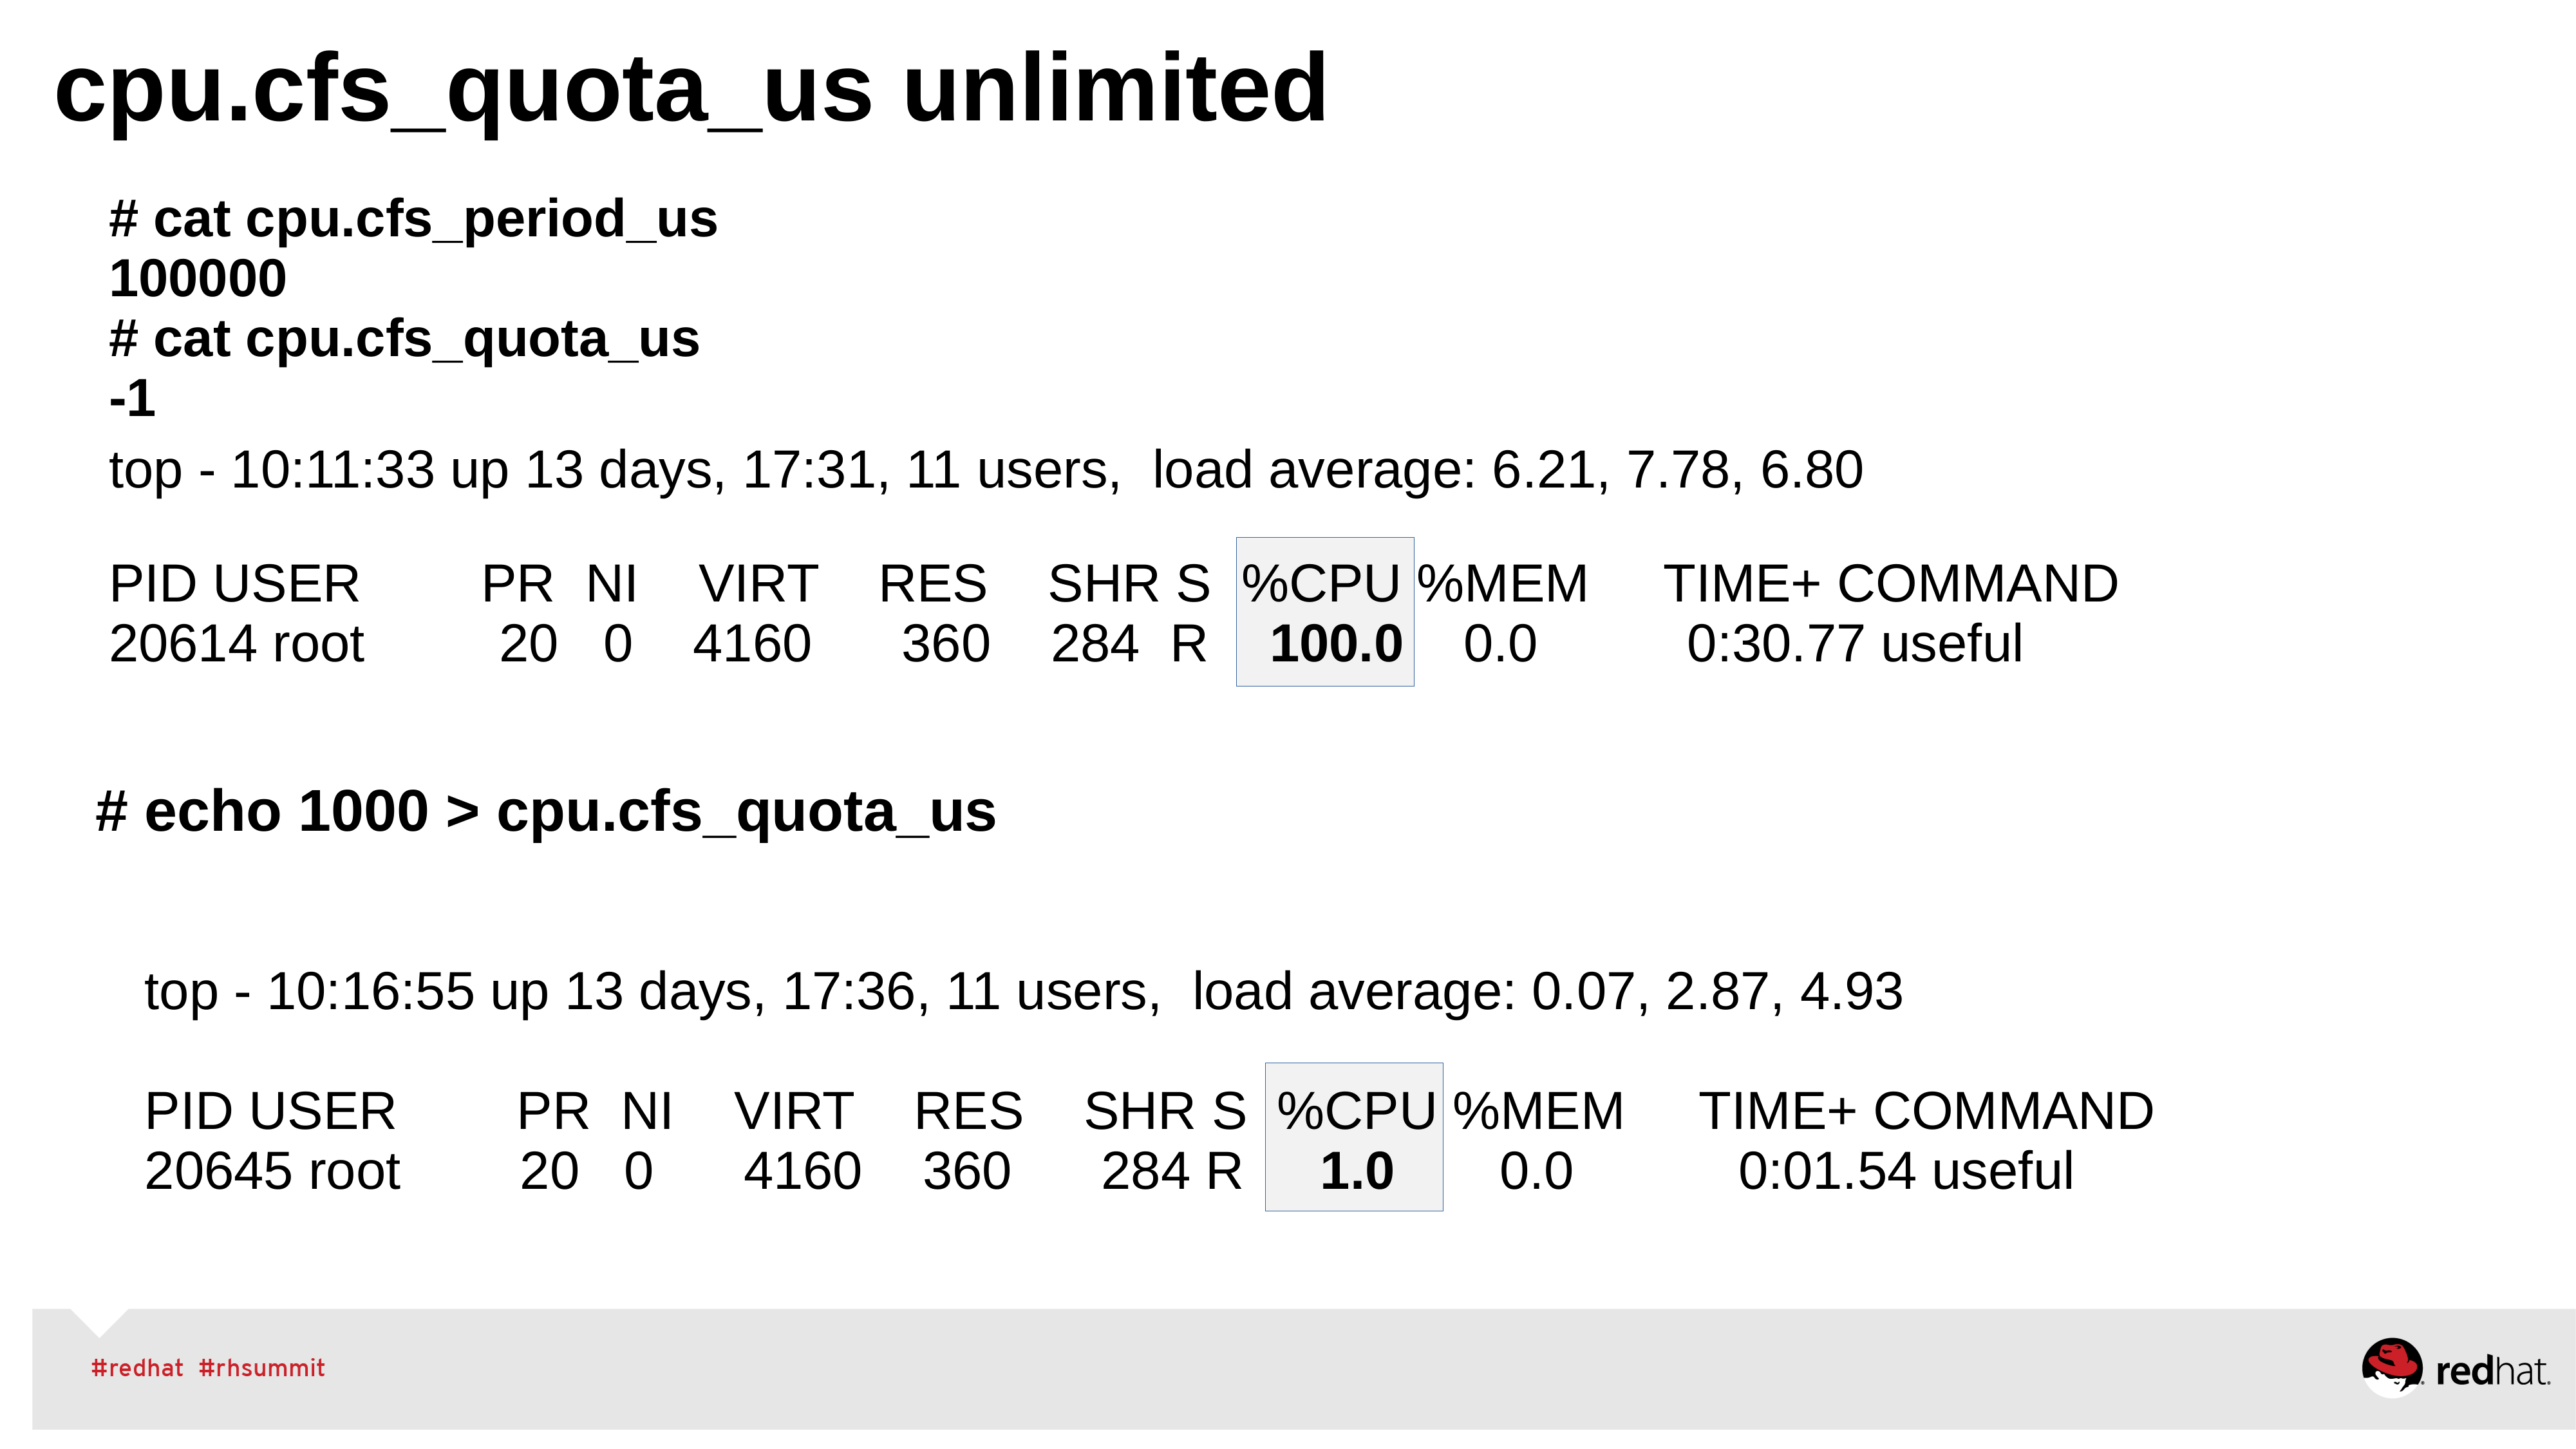

cpu.cfs_quota_us unlimited
#
# cat cpu.cfs_period_us
100000
# cat cpu.cfs_quota_us
-1
top - 10:11:33 up 13 days, 17:31, 11 users, load average: 6.21, 7.78, 6.80
PID USER PR NI VIRT RES SHR S %CPU %MEM TIME+ COMMAND
20614 root 20 0 4160 360 284 R 100.0 0.0 0:30.77 useful
# echo 1000 > cpu.cfs_quota_us
top - 10:16:55 up 13 days, 17:36, 11 users, load average: 0.07, 2.87, 4.93
PID USER PR NI VIRT RES SHR S %CPU %MEM TIME+ COMMAND
20645 root 20 0 4160 360 284 R 1.0 0.0 0:01.54 useful